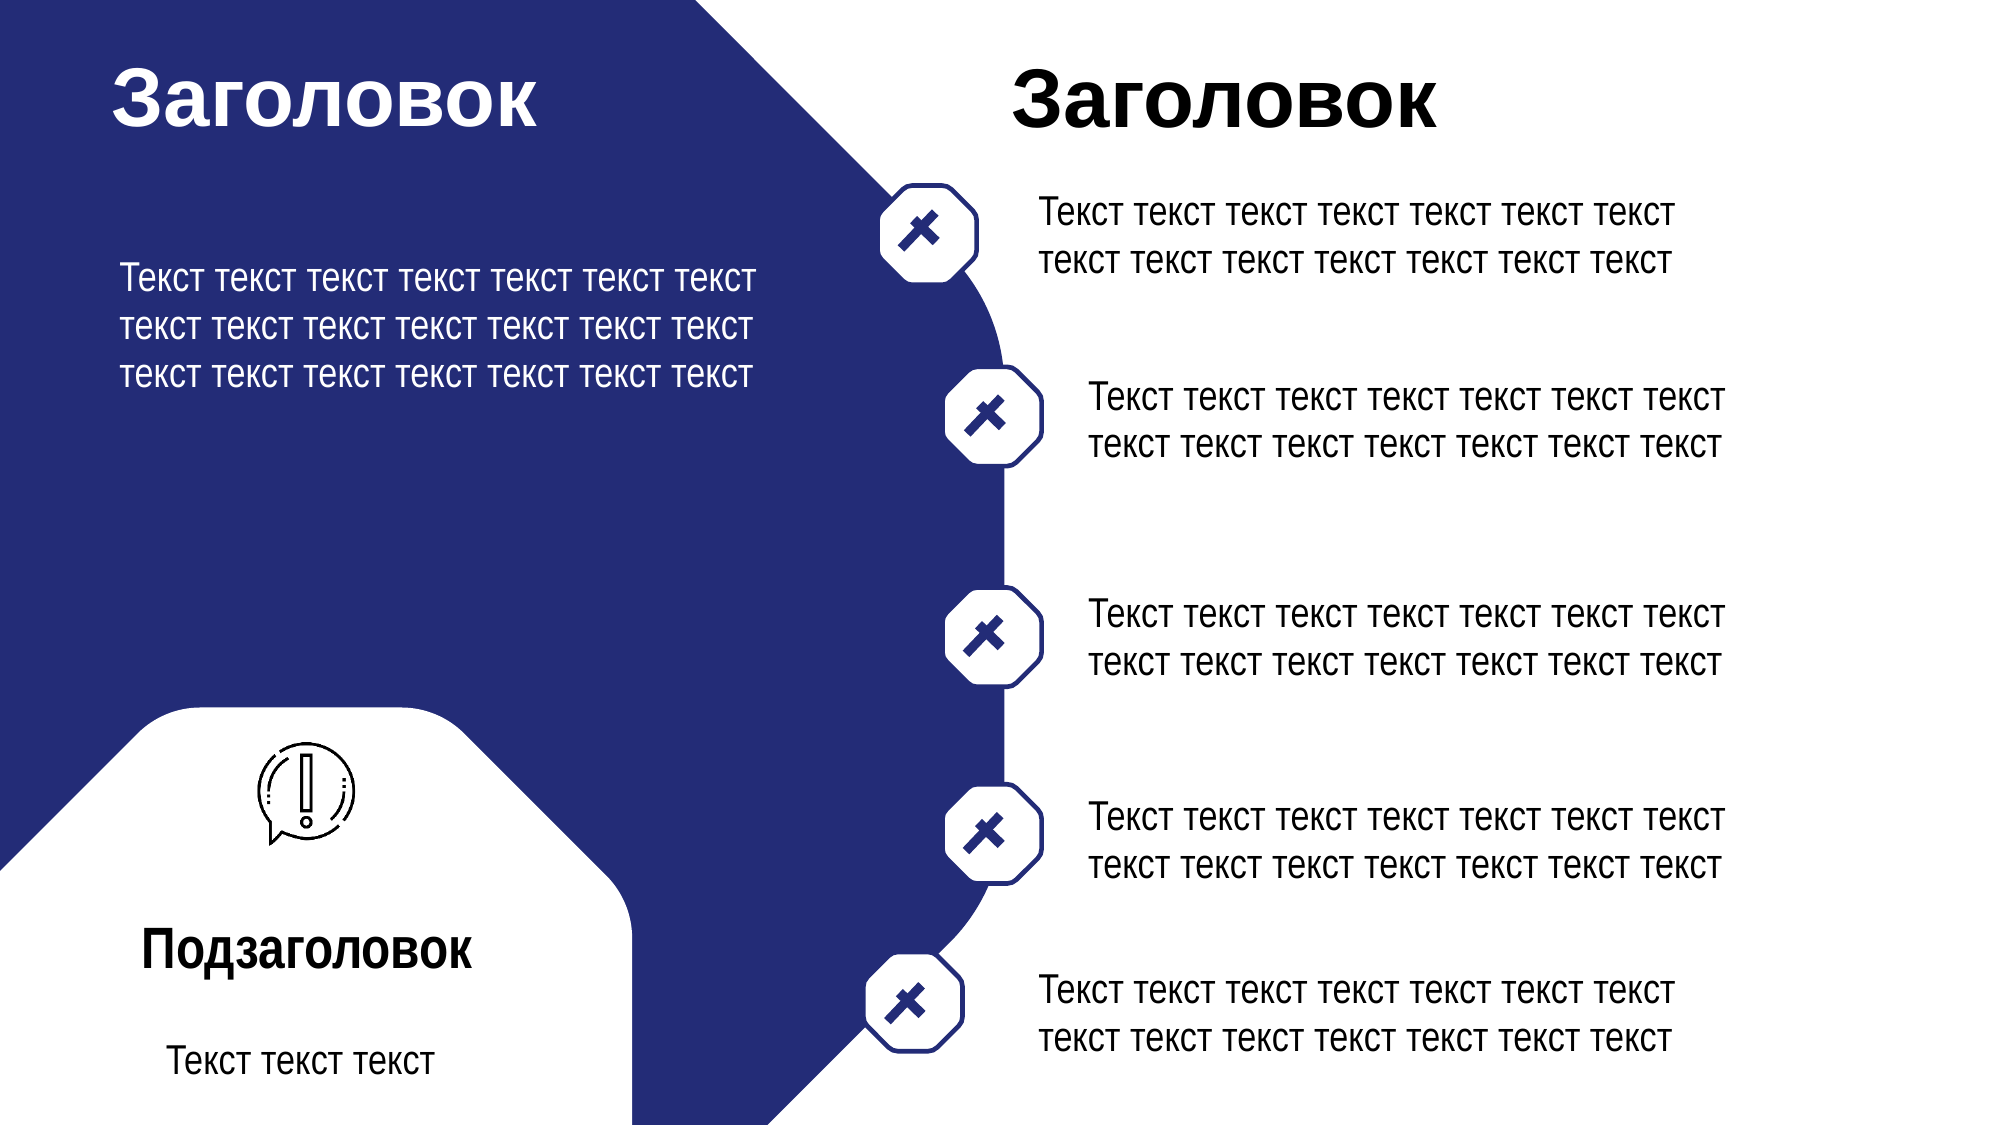

Заголовок
Заголовок
Текст текст текст текст текст текст текст текст текст текст текст текст текст текст
Текст текст текст текст текст текст текст текст текст текст текст текст текст текст текст текст текст текст текст текст текст
Текст текст текст текст текст текст текст текст текст текст текст текст текст текст
Текст текст текст текст текст текст текст текст текст текст текст текст текст текст
Текст текст текст текст текст текст текст текст текст текст текст текст текст текст
Подзаголовок
Текст текст текст текст текст текст текст текст текст текст текст текст текст текст
Текст текст текст